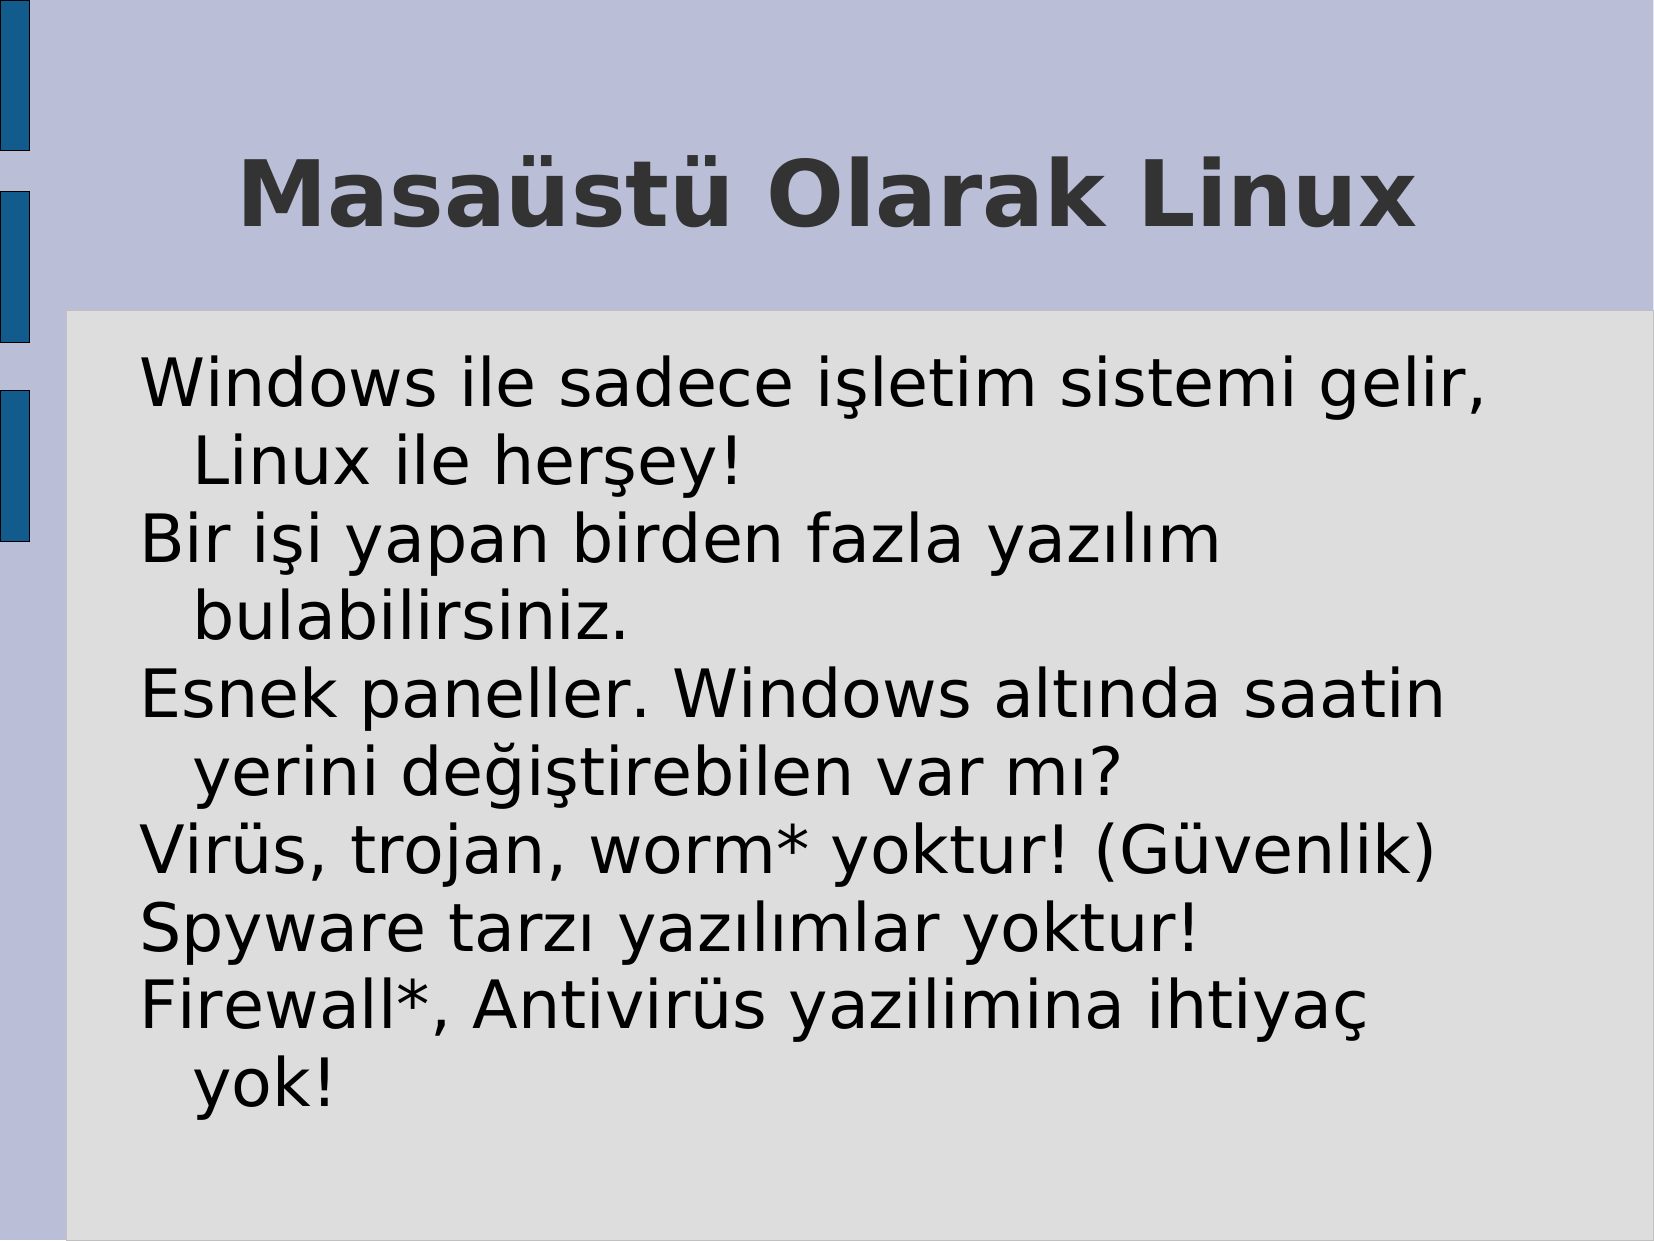

# Masaüstü Olarak Linux
Windows ile sadece işletim sistemi gelir, Linux ile herşey!
Bir işi yapan birden fazla yazılım bulabilirsiniz.
Esnek paneller. Windows altında saatin yerini değiştirebilen var mı?
Virüs, trojan, worm* yoktur! (Güvenlik)
Spyware tarzı yazılımlar yoktur!
Firewall*, Antivirüs yazilimina ihtiyaç yok!